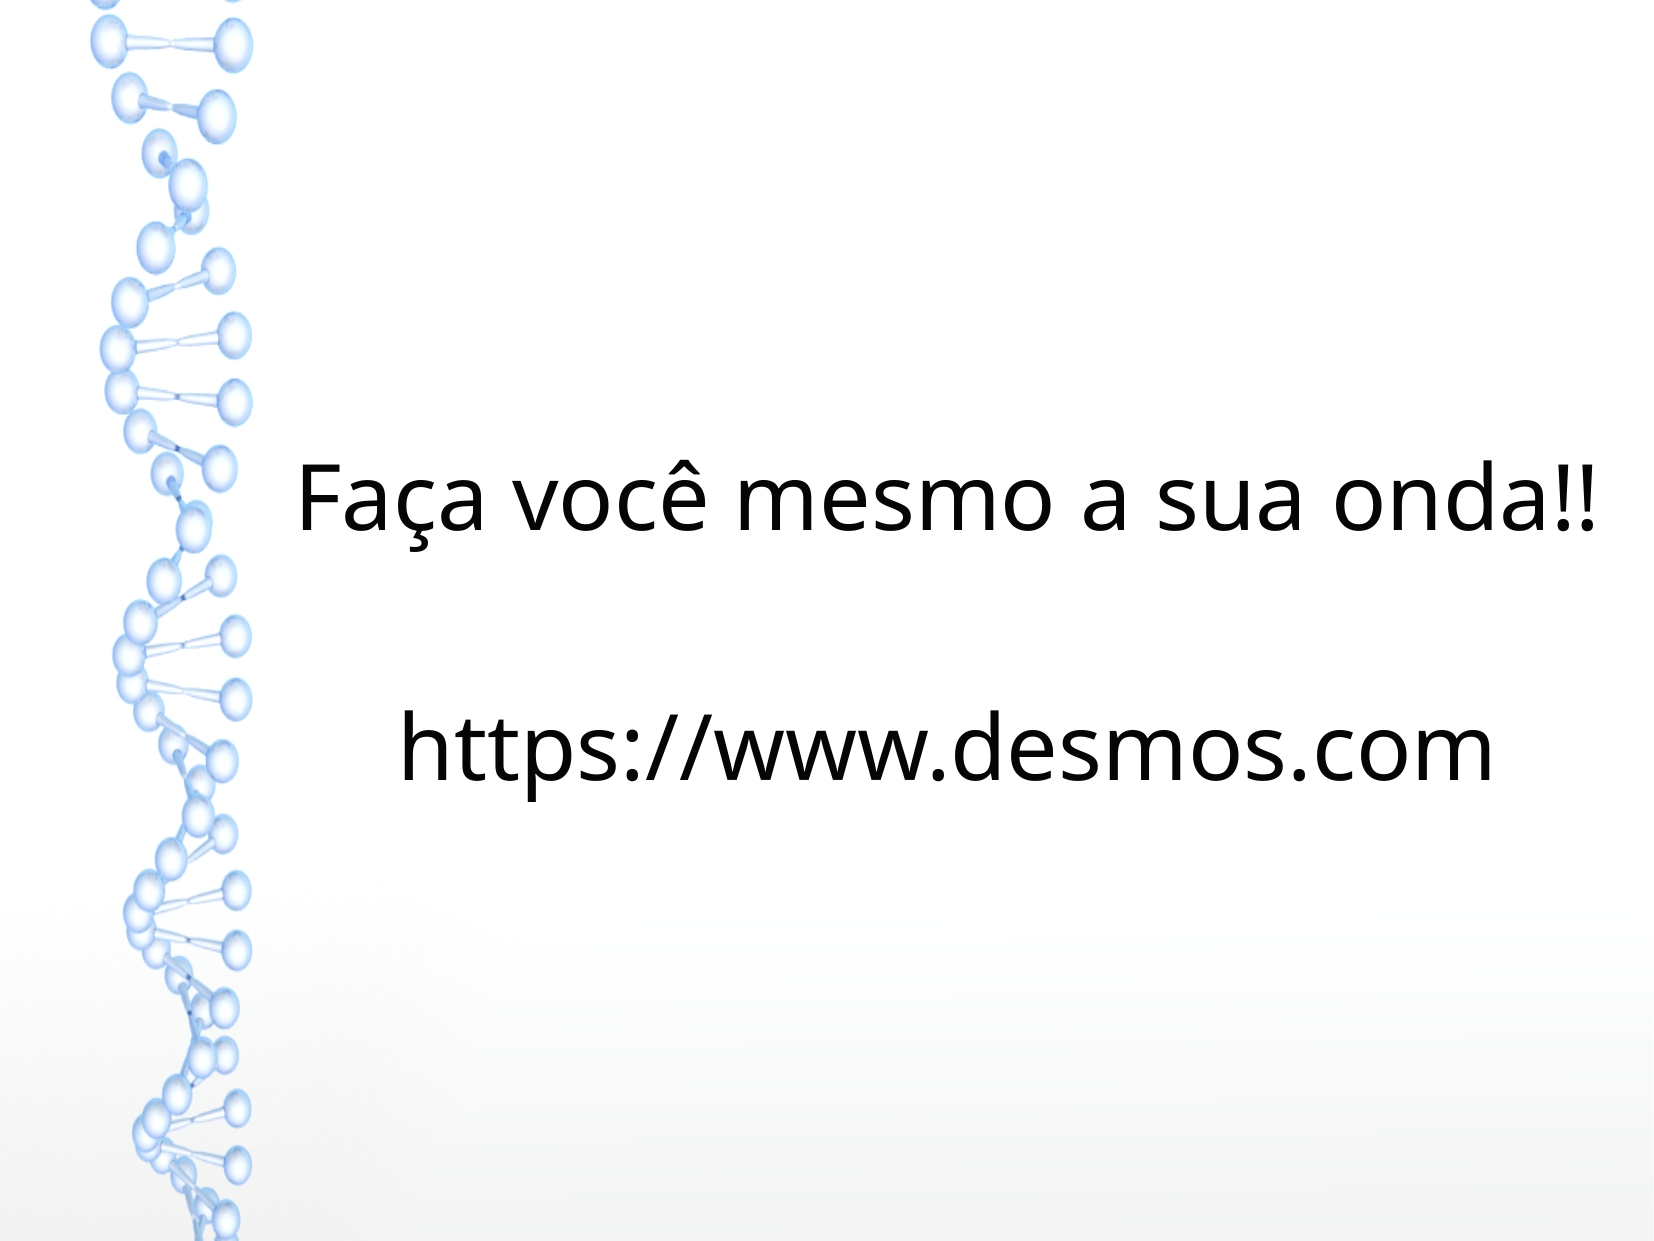

# Faça você mesmo a sua onda!! https://www.desmos.com